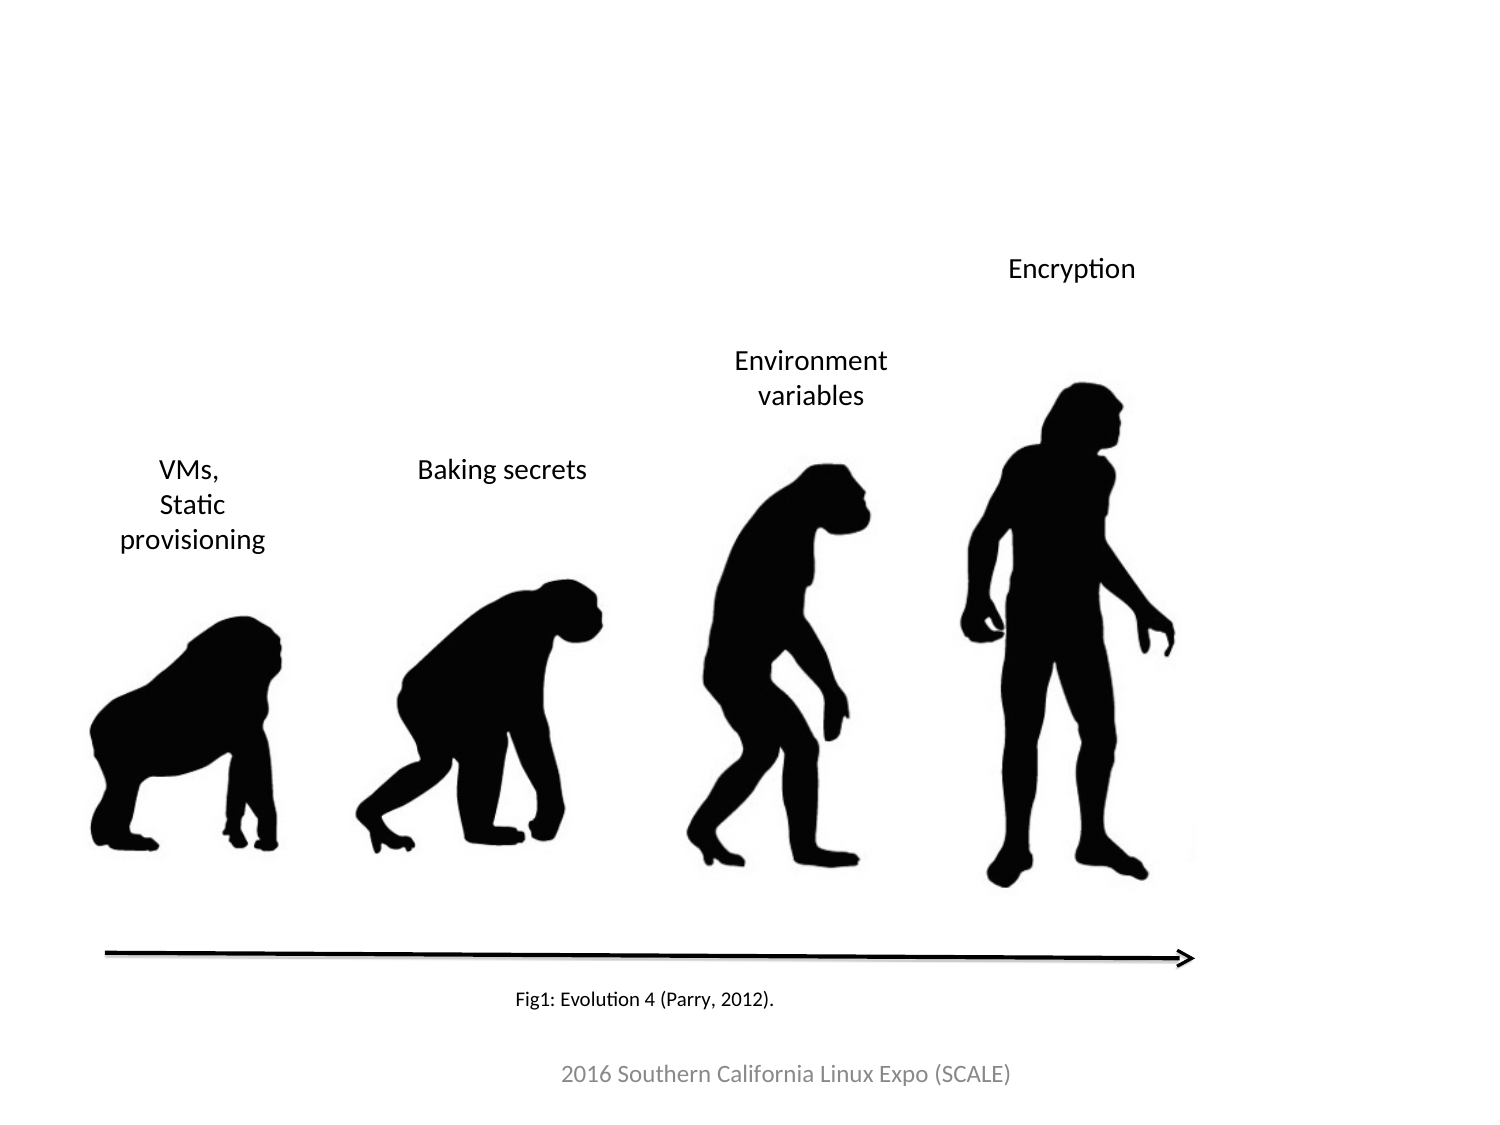

Encryption
Environment variables
VMs,
Static provisioning
Baking secrets
Fig1: Evolution 4 (Parry, 2012).
2016 Southern California Linux Expo (SCALE)